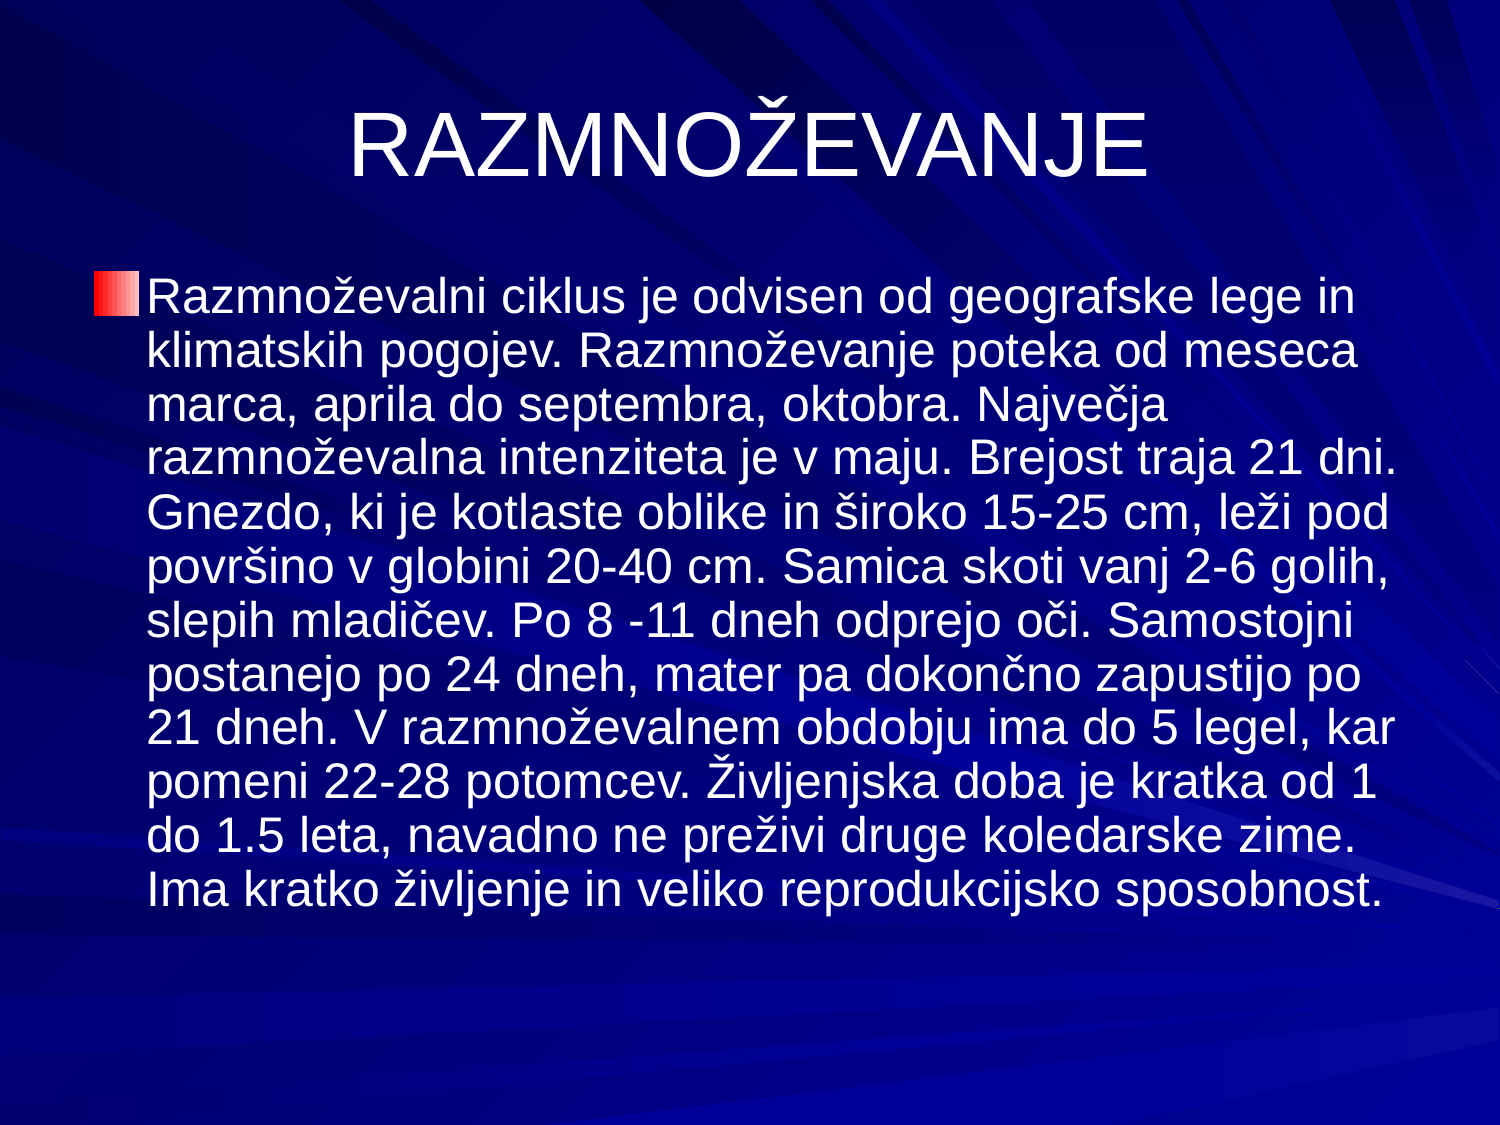

# RAZMNOŽEVANJE
Razmnoževalni ciklus je odvisen od geografske lege in klimatskih pogojev. Razmnoževanje poteka od meseca marca, aprila do septembra, oktobra. Največja razmnoževalna inten­ziteta je v maju. Brejost traja 21 dni. Gnezdo, ki je kotlaste oblike in široko 15-25 cm, leži pod površino v globini 20-40 cm. Samica skoti vanj 2-6 golih, slepih mladičev. Po 8 -11 dneh odprejo oči. Samostojni pos­tanejo po 24 dneh, mater pa dokončno zapustijo po 21 dneh. V razmnoževalnem obdobju ima do 5 legel, kar pomeni 22-28 potomcev. Življenjska doba je kratka od 1 do 1.5 leta, navadno ne preživi druge kole­darske zime. Ima kratko življenje in veliko reprodukcijsko sposobnost.